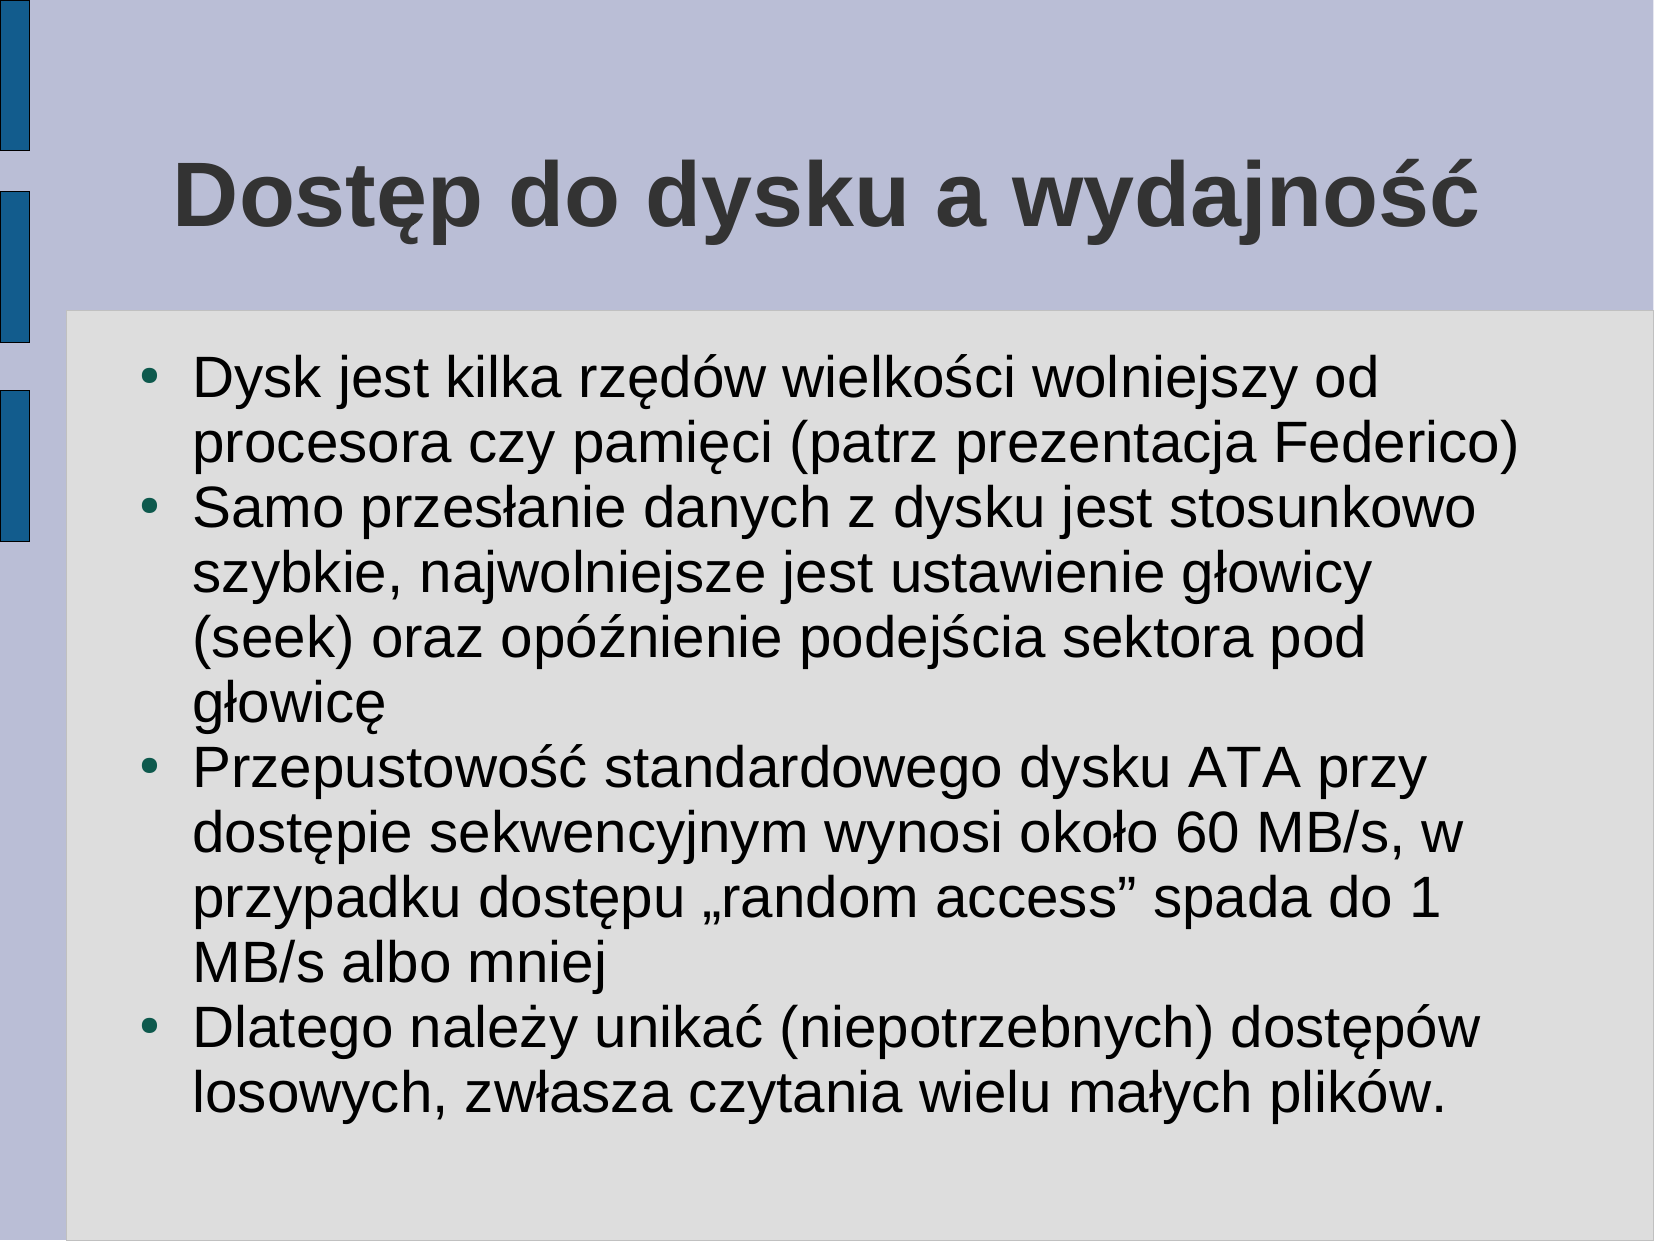

# Dostęp do dysku a wydajność
Dysk jest kilka rzędów wielkości wolniejszy od procesora czy pamięci (patrz prezentacja Federico)
Samo przesłanie danych z dysku jest stosunkowo szybkie, najwolniejsze jest ustawienie głowicy (seek) oraz opóźnienie podejścia sektora pod głowicę
Przepustowość standardowego dysku ATA przy dostępie sekwencyjnym wynosi około 60 MB/s, w przypadku dostępu „random access” spada do 1 MB/s albo mniej
Dlatego należy unikać (niepotrzebnych) dostępów losowych, zwłasza czytania wielu małych plików.